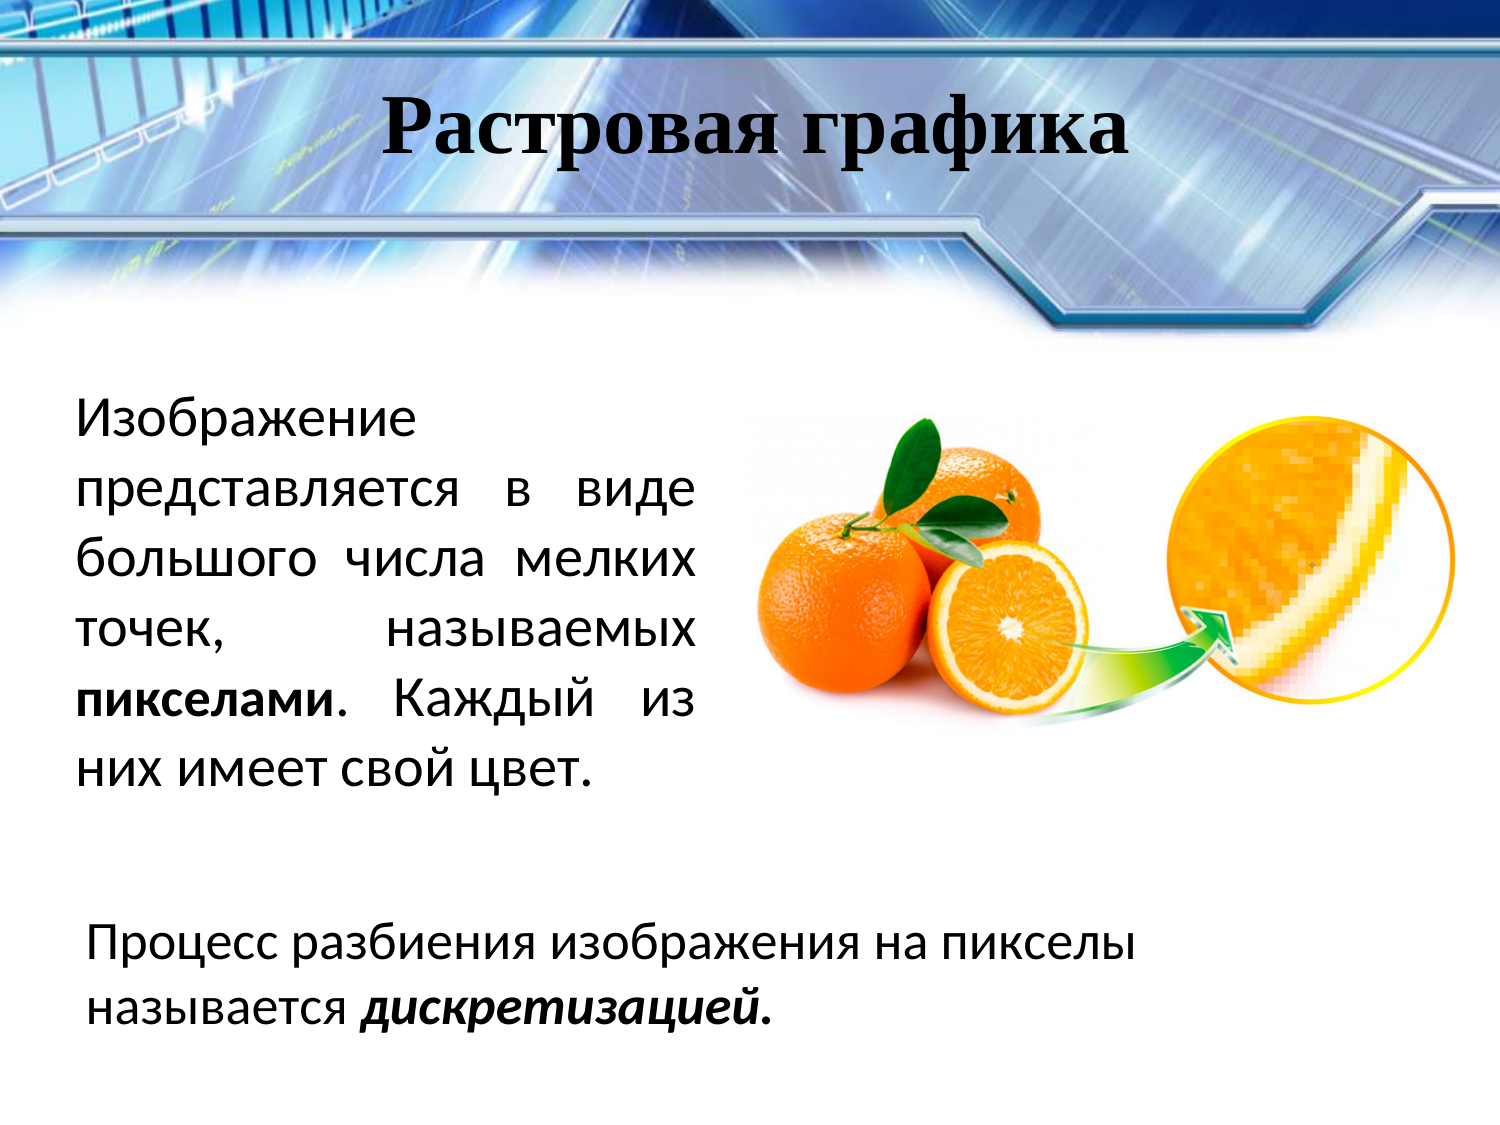

Растровая графика
# Изображение представляется в виде большого числа мелких точек, называемых пикселами. Каждый из них имеет свой цвет.
Процесс разбиения изображения на пикселы называется дискретизацией.